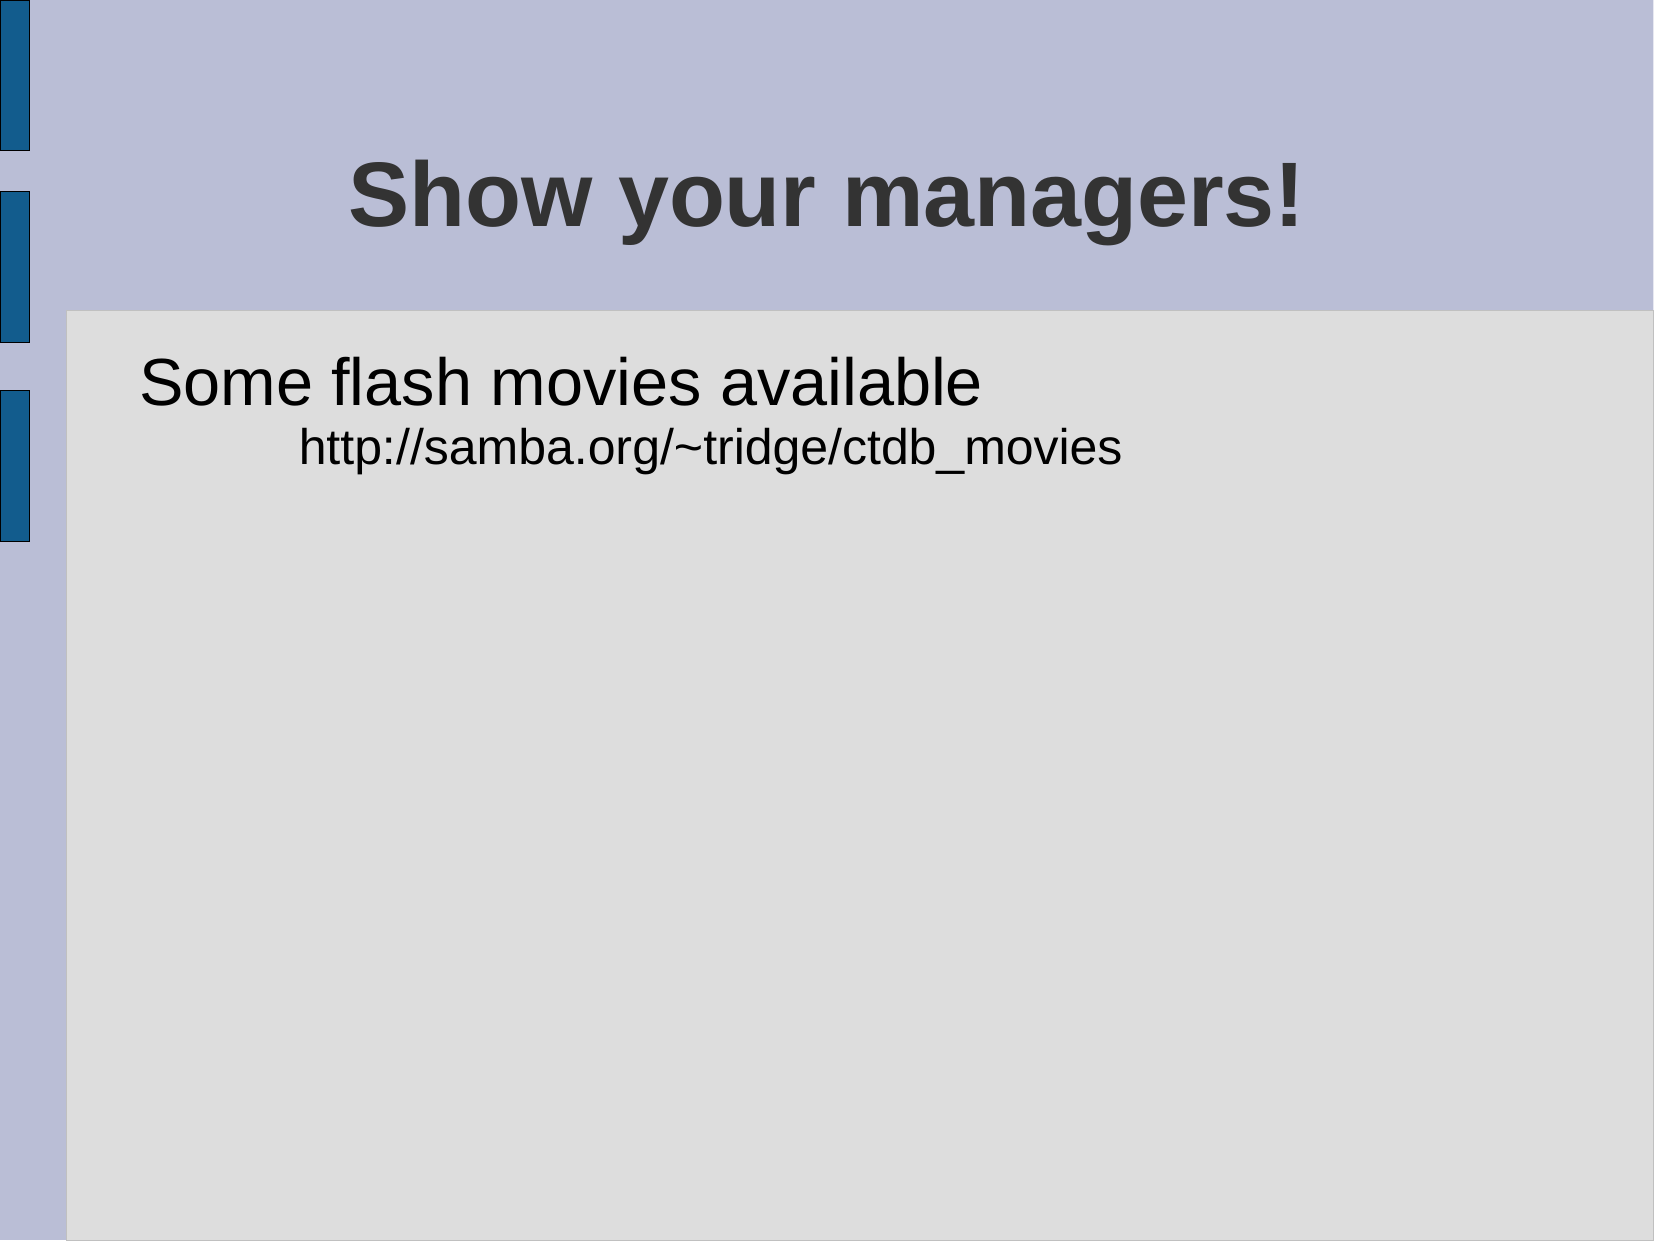

# Show your managers!
Some flash movies available
http://samba.org/~tridge/ctdb_movies